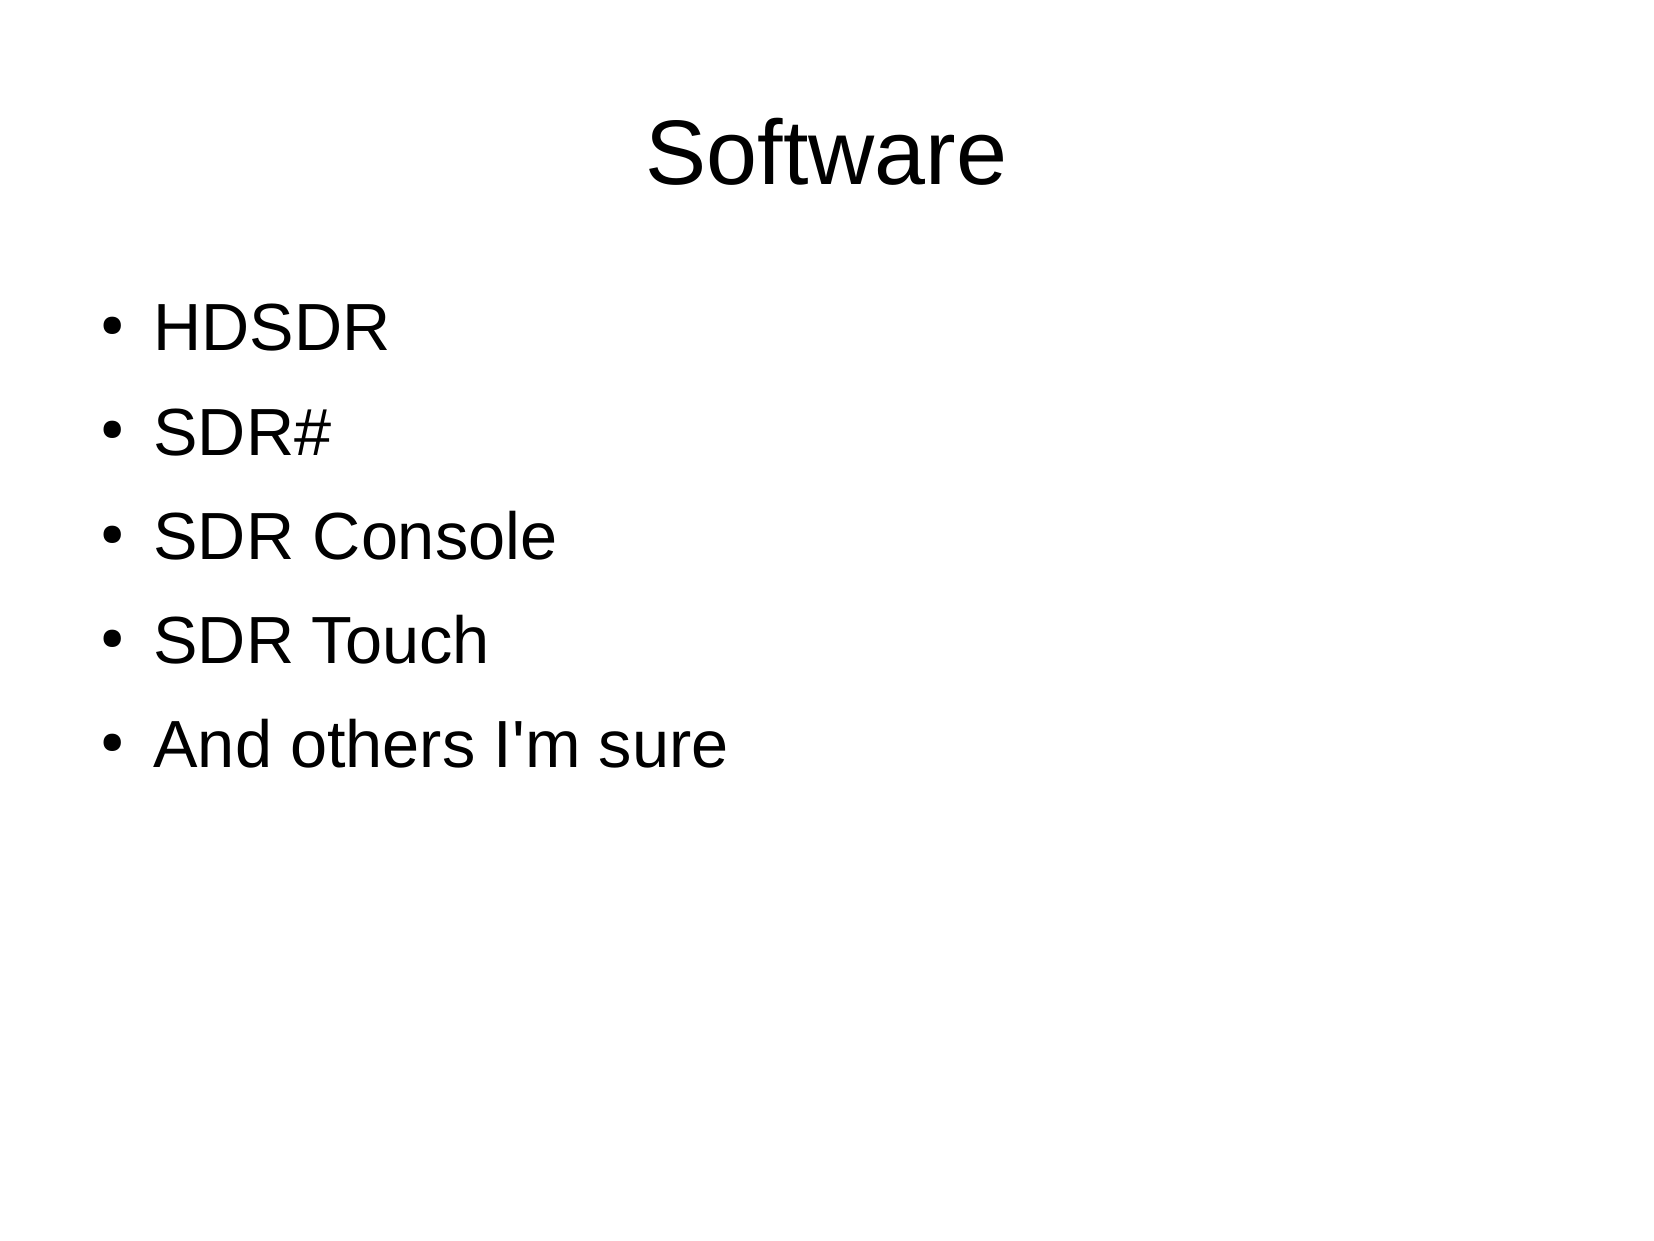

# Software
HDSDR
SDR#
SDR Console
SDR Touch
And others I'm sure